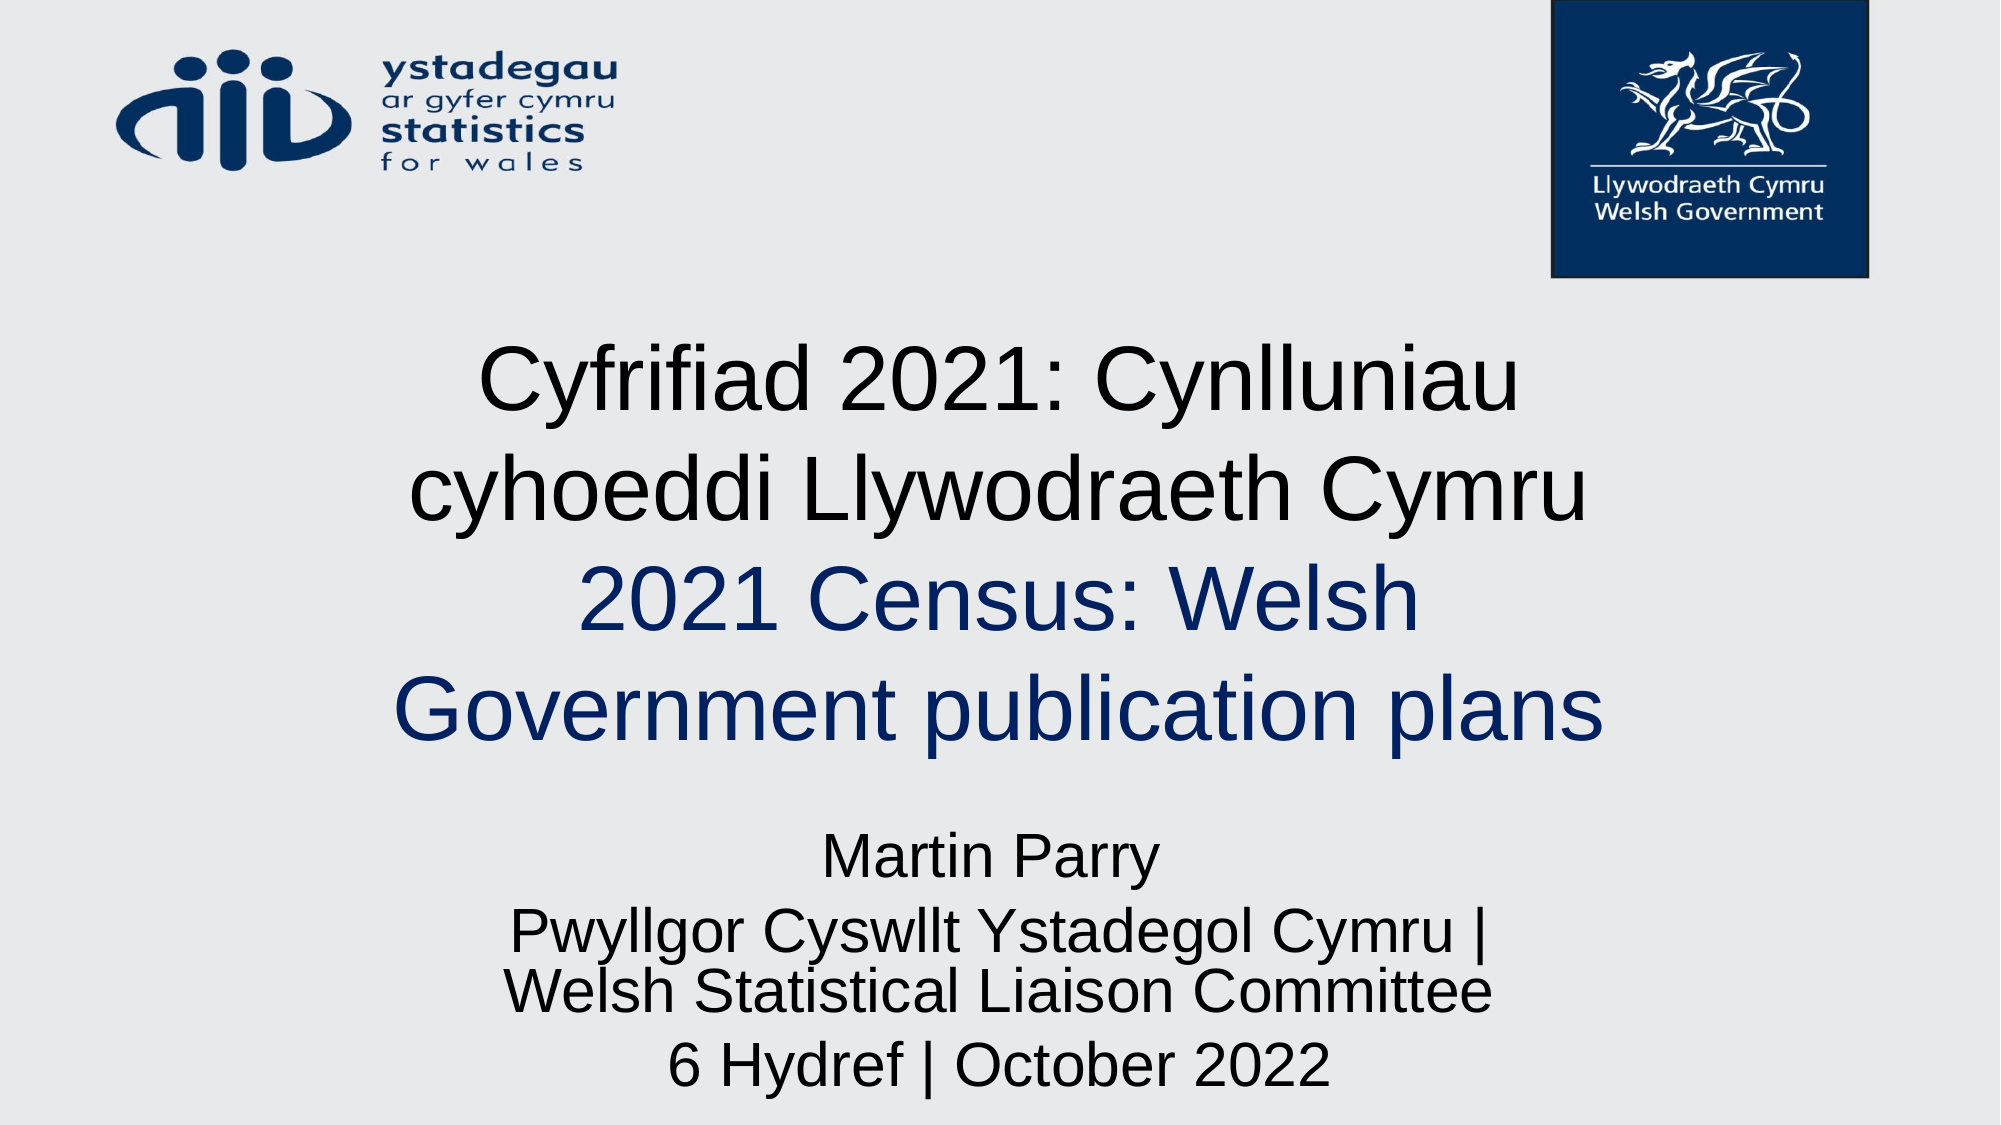

# Cyfrifiad 2021: Cynlluniau cyhoeddi Llywodraeth Cymru 2021 Census: Welsh Government publication plans
Martin Parry
Pwyllgor Cyswllt Ystadegol Cymru | Welsh Statistical Liaison Committee
6 Hydref | October 2022